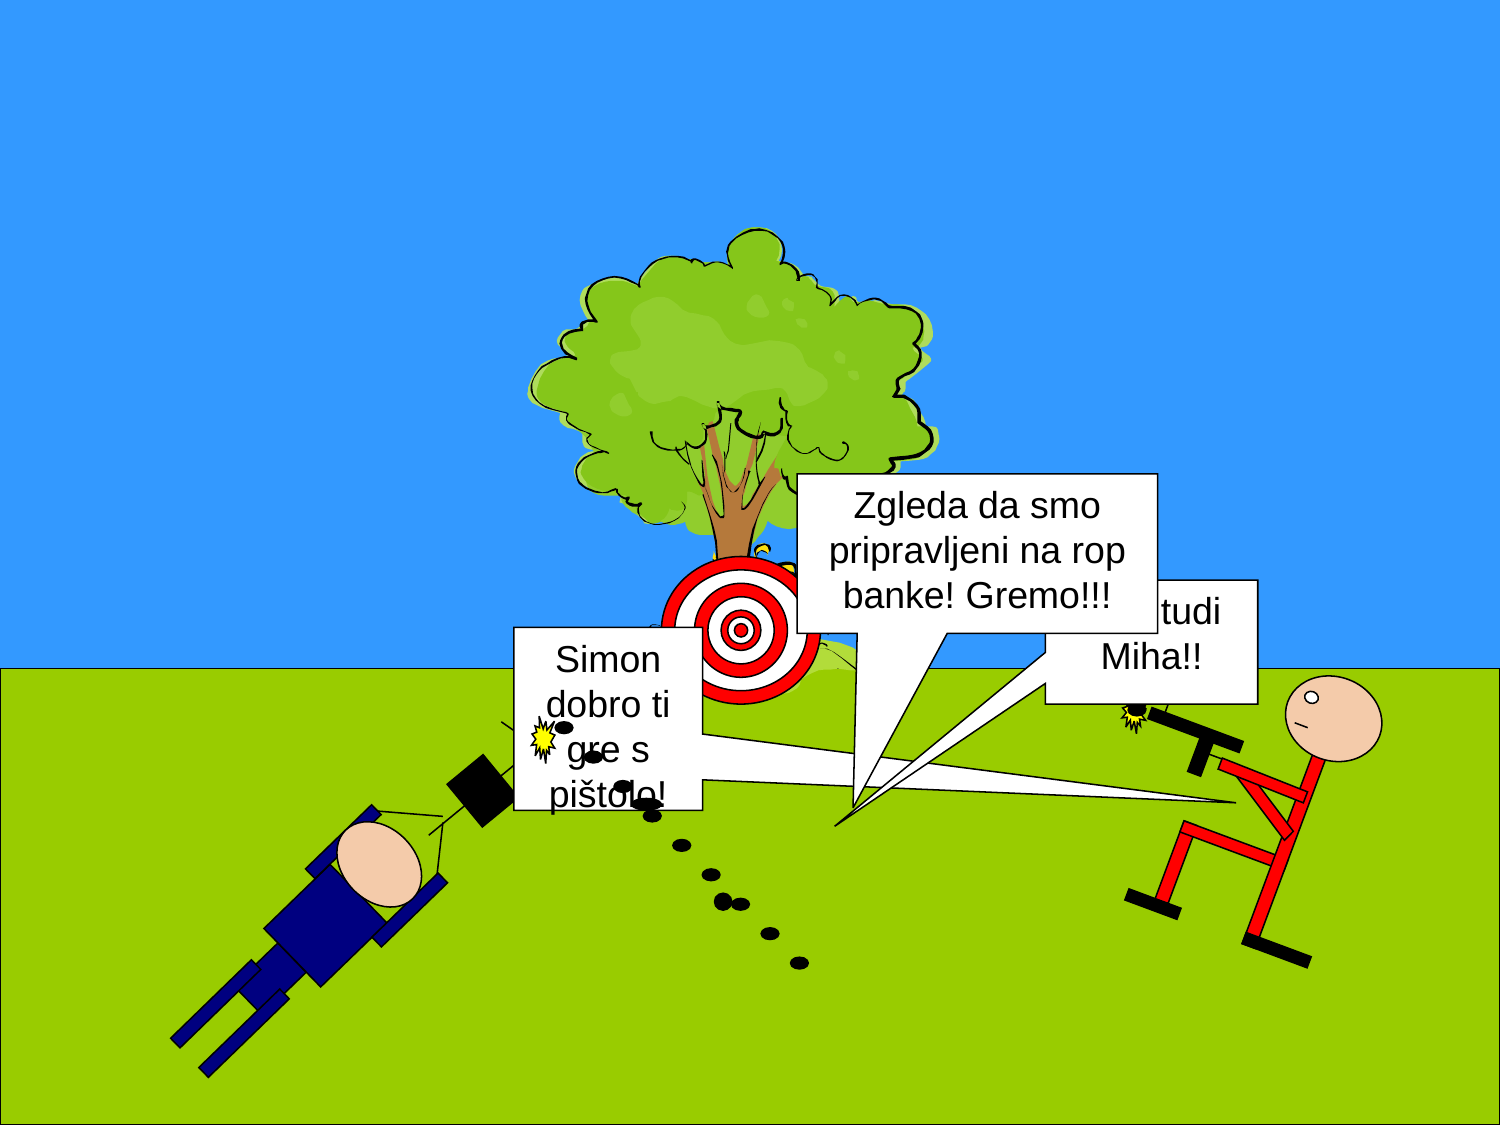

Zgleda da smo pripravljeni na rop banke! Gremo!!!
Tebi tudi Miha!!
Simon dobro ti gre s pištolo!